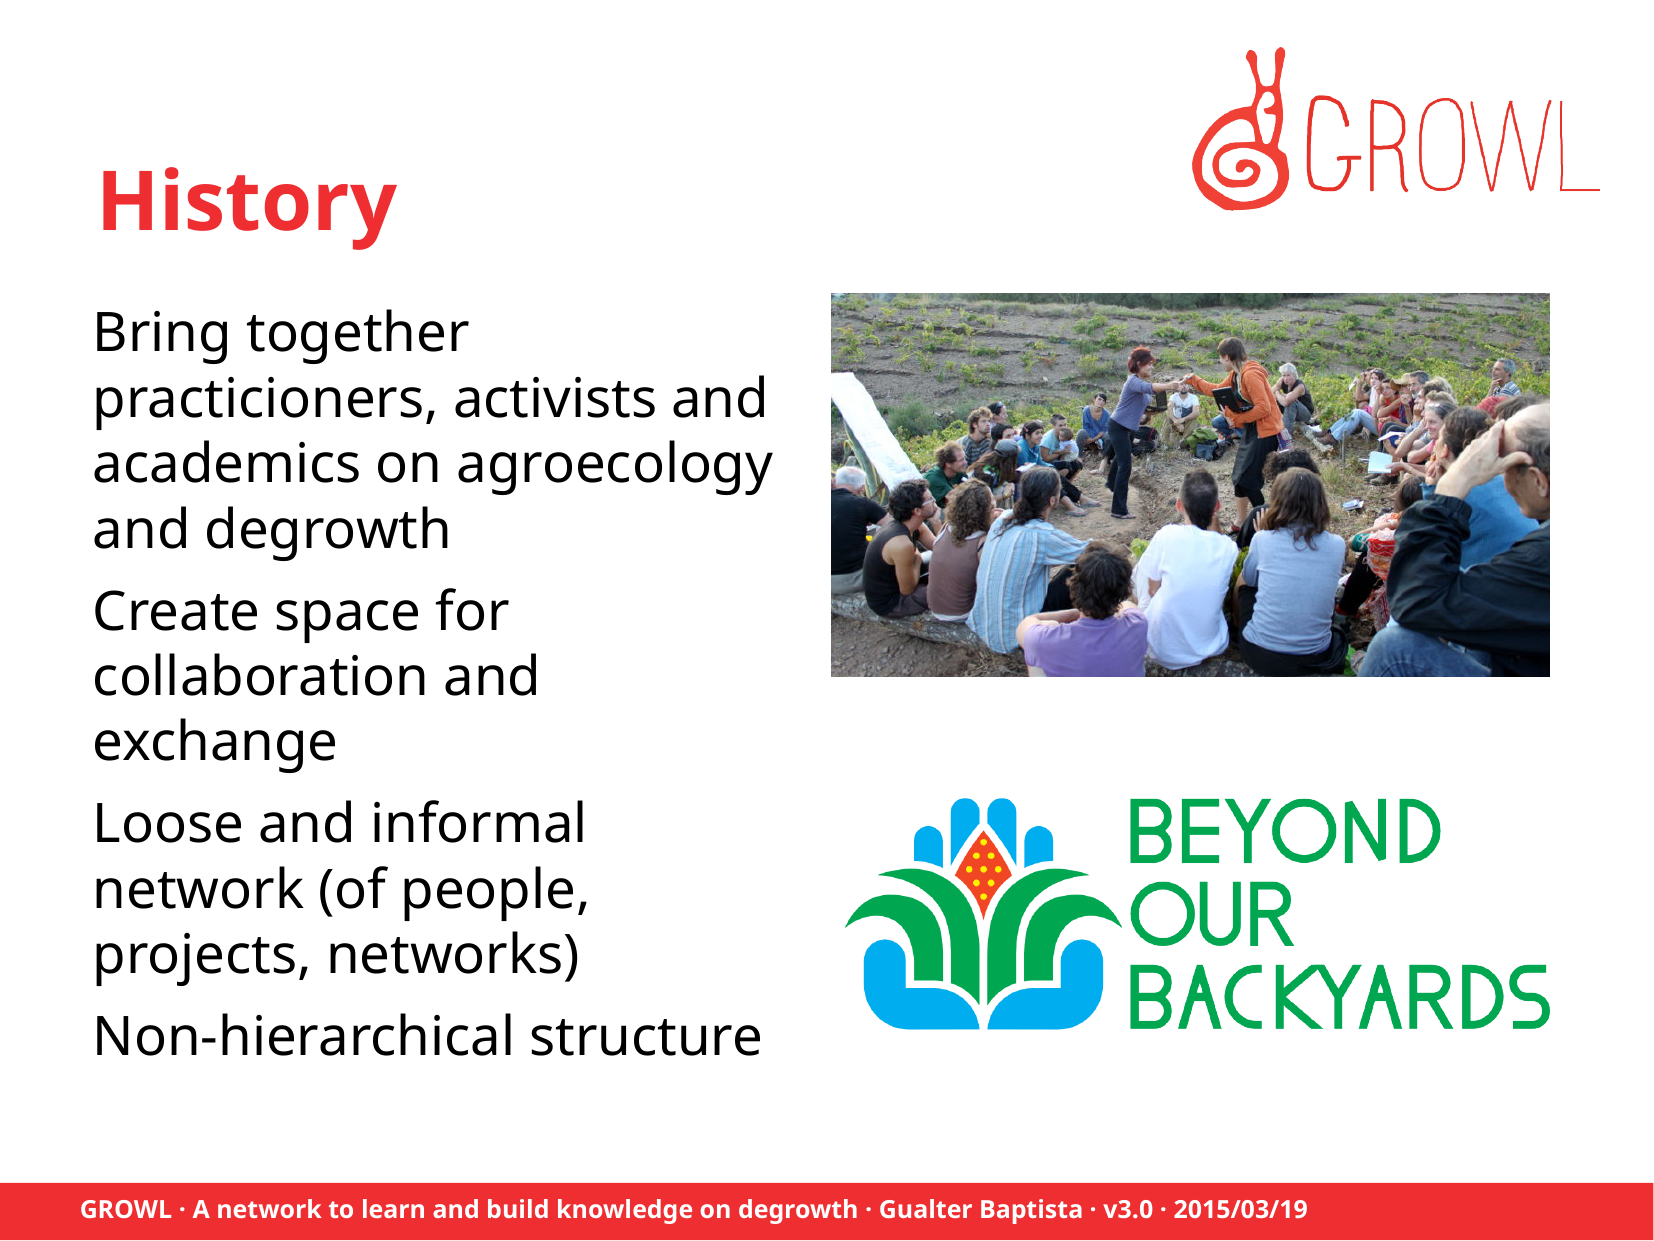

# History
Bring together practicioners, activists and academics on agroecology and degrowth
Create space for collaboration and exchange
Loose and informal network (of people, projects, networks)
Non-hierarchical structure